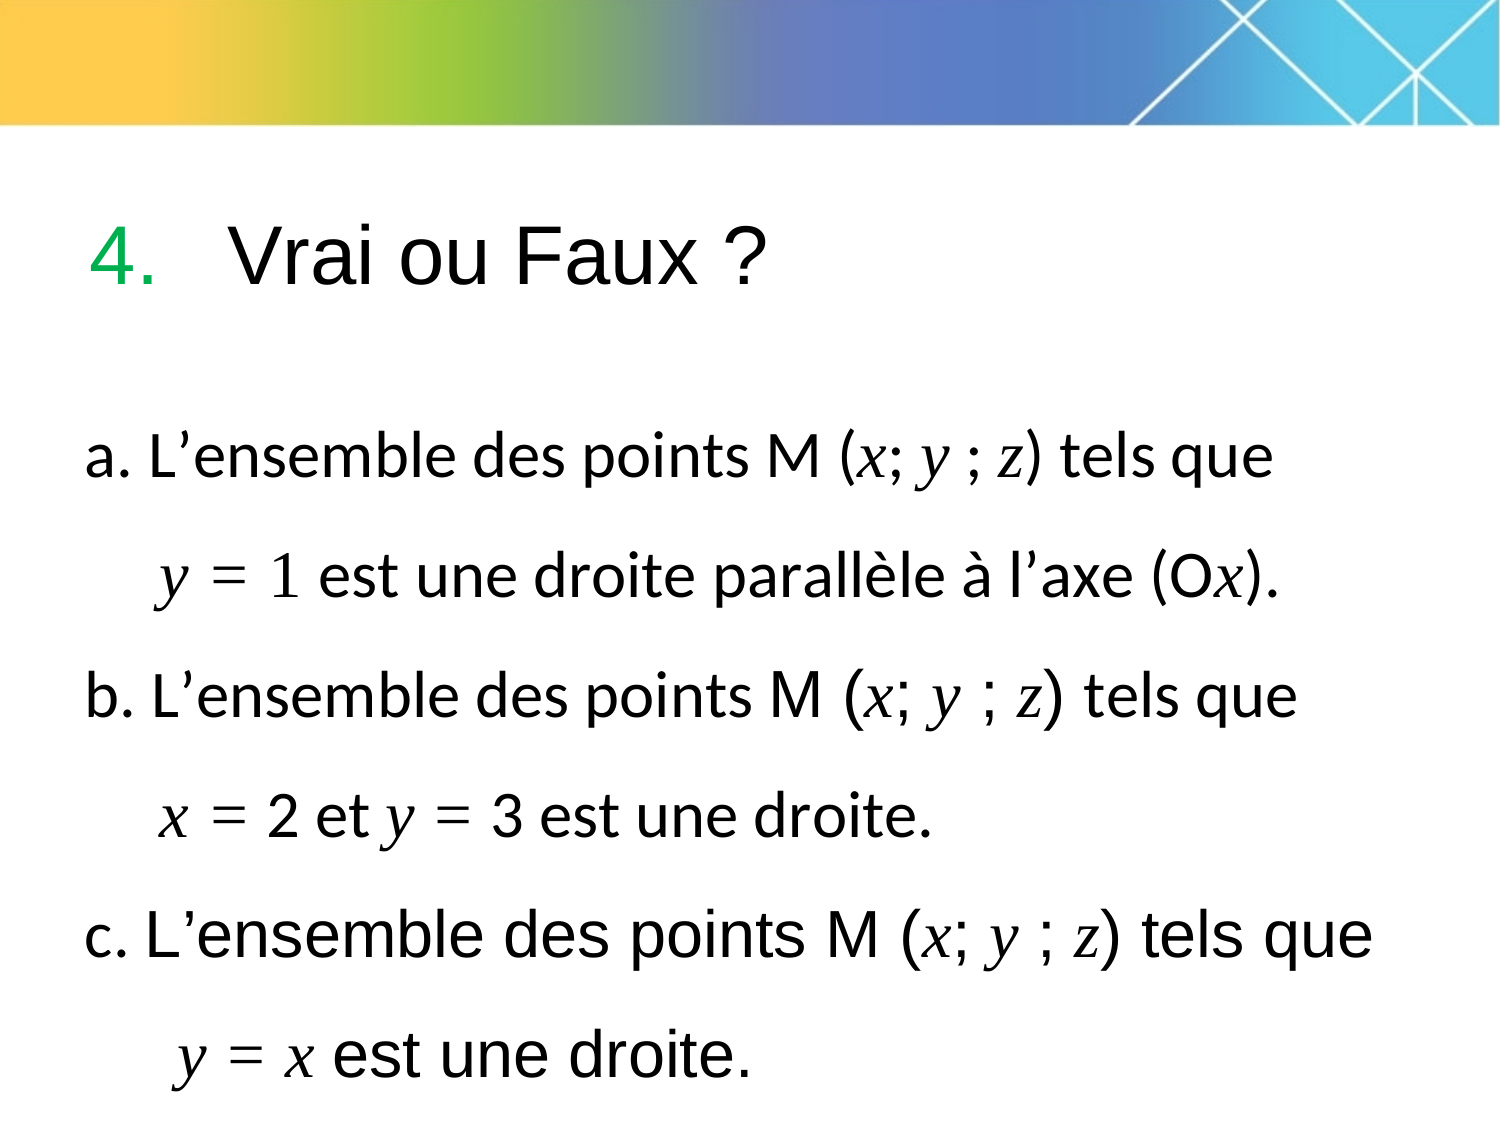

Vrai ou Faux ?
a. L’ensemble des points M (x; y ; z) tels que
 y = 1 est une droite parallèle à l’axe (Ox).
b. L’ensemble des points M (x; y ; z) tels que
 x = 2 et y = 3 est une droite.
c. L’ensemble des points M (x; y ; z) tels que
 y = x est une droite.